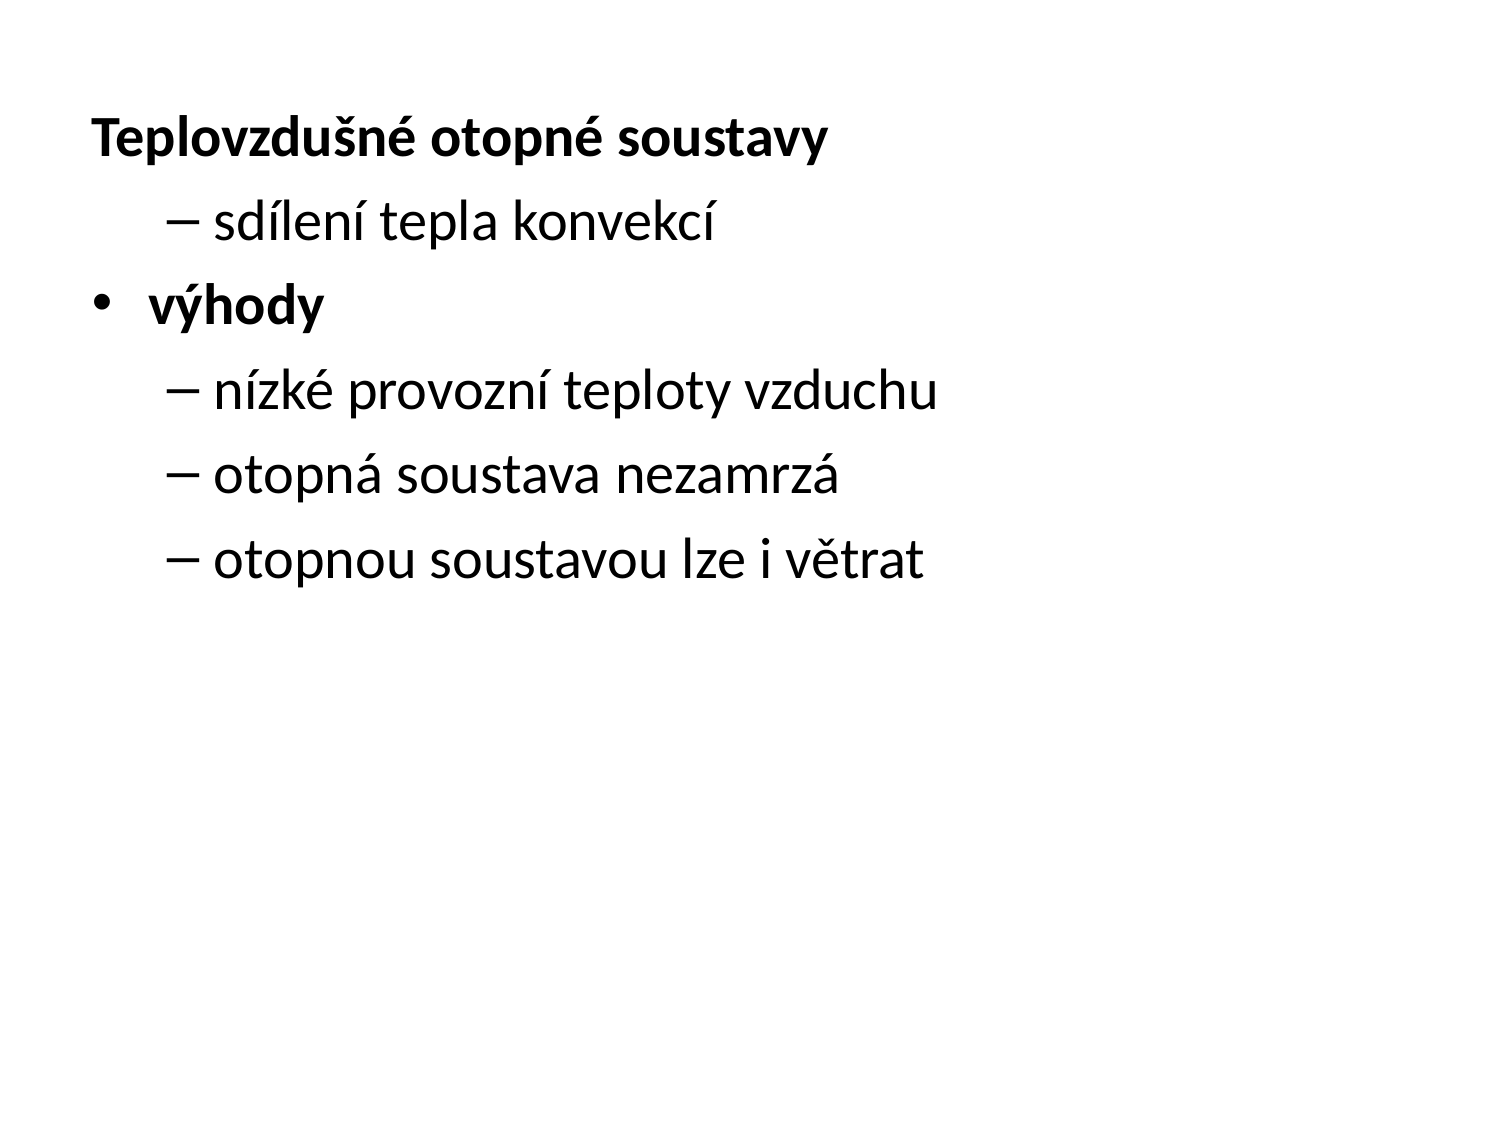

#
Teplovzdušné otopné soustavy
sdílení tepla konvekcí
výhody
nízké provozní teploty vzduchu
otopná soustava nezamrzá
otopnou soustavou lze i větrat